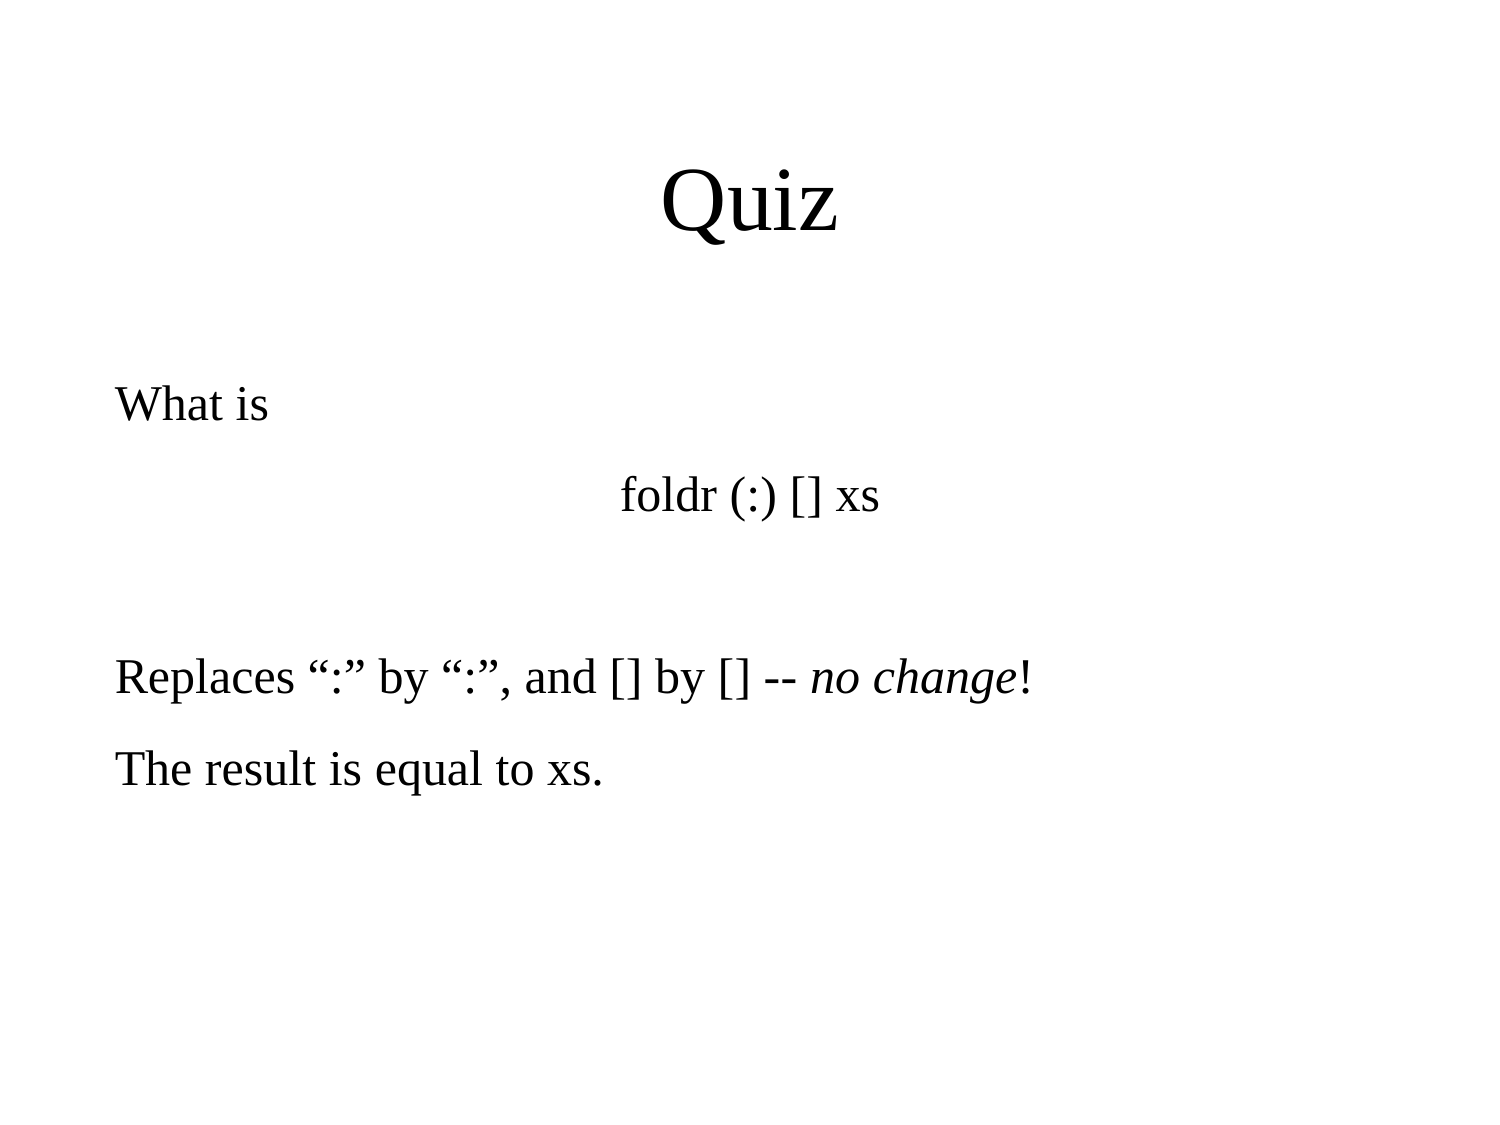

# Quiz
What is
foldr (:) [] xs
Replaces “:” by “:”, and [] by [] -- no change!
The result is equal to xs.